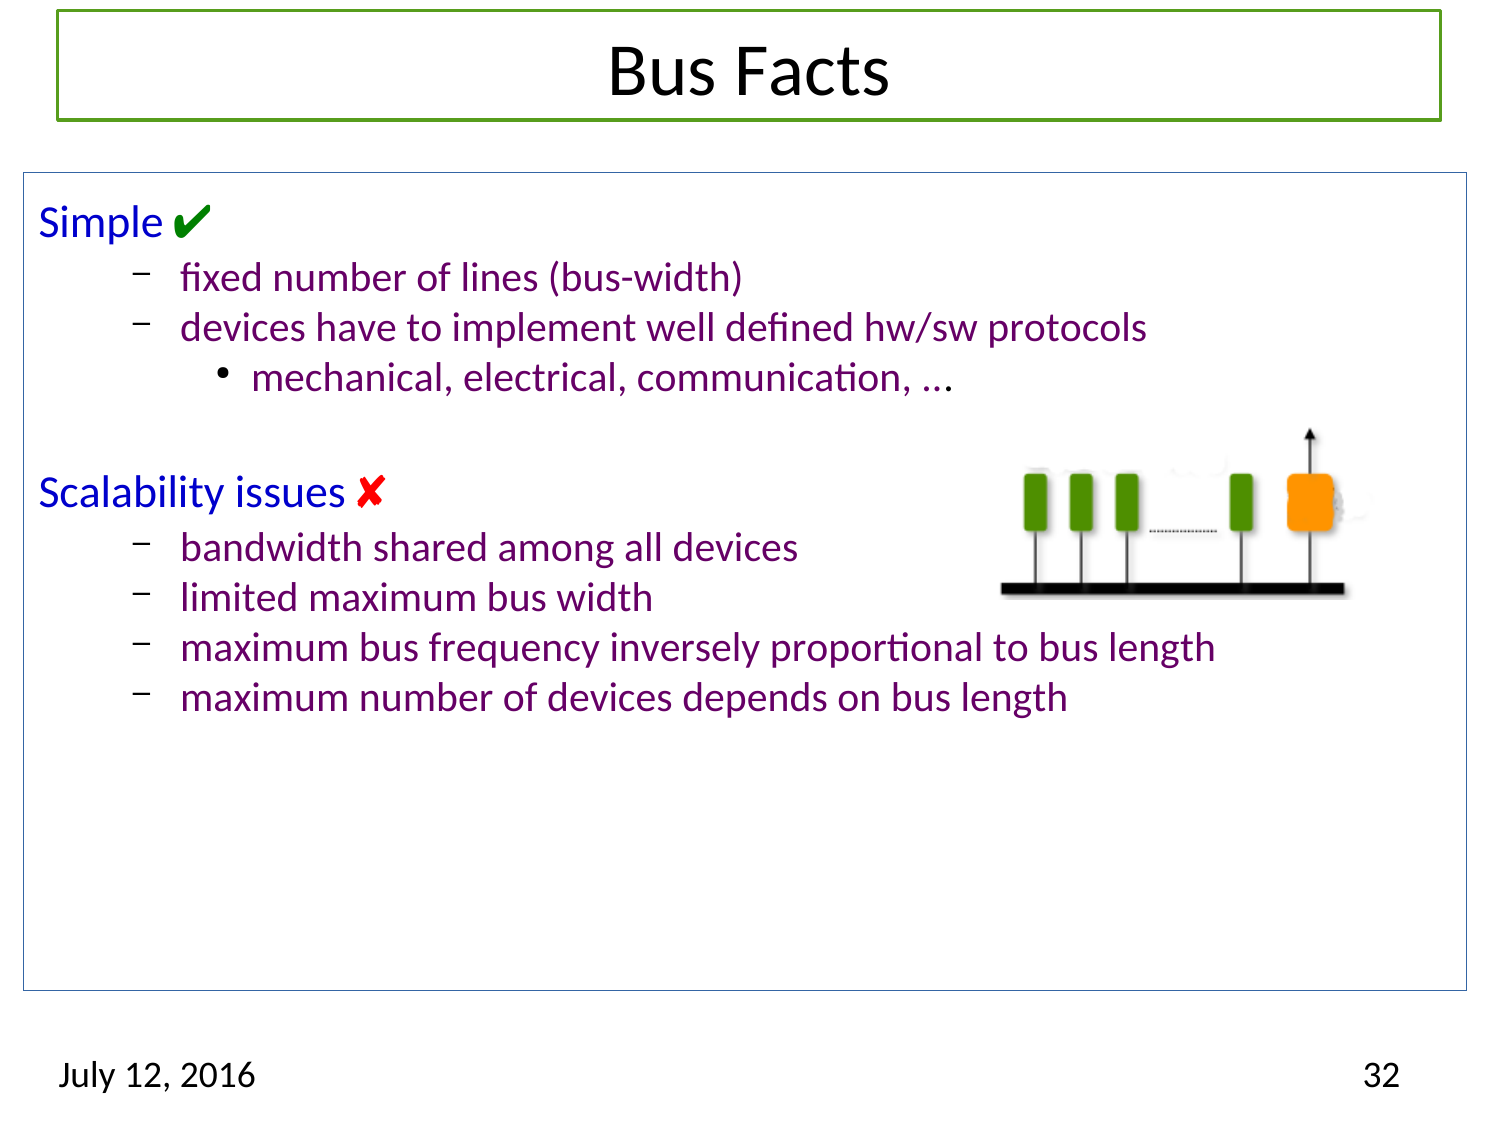

# Bus Facts
Simple 
fixed number of lines (bus-width)
devices have to implement well defined hw/sw protocols
mechanical, electrical, communication, ...
Scalability issues 
bandwidth shared among all devices
limited maximum bus width
maximum bus frequency inversely proportional to bus length
maximum number of devices depends on bus length
32